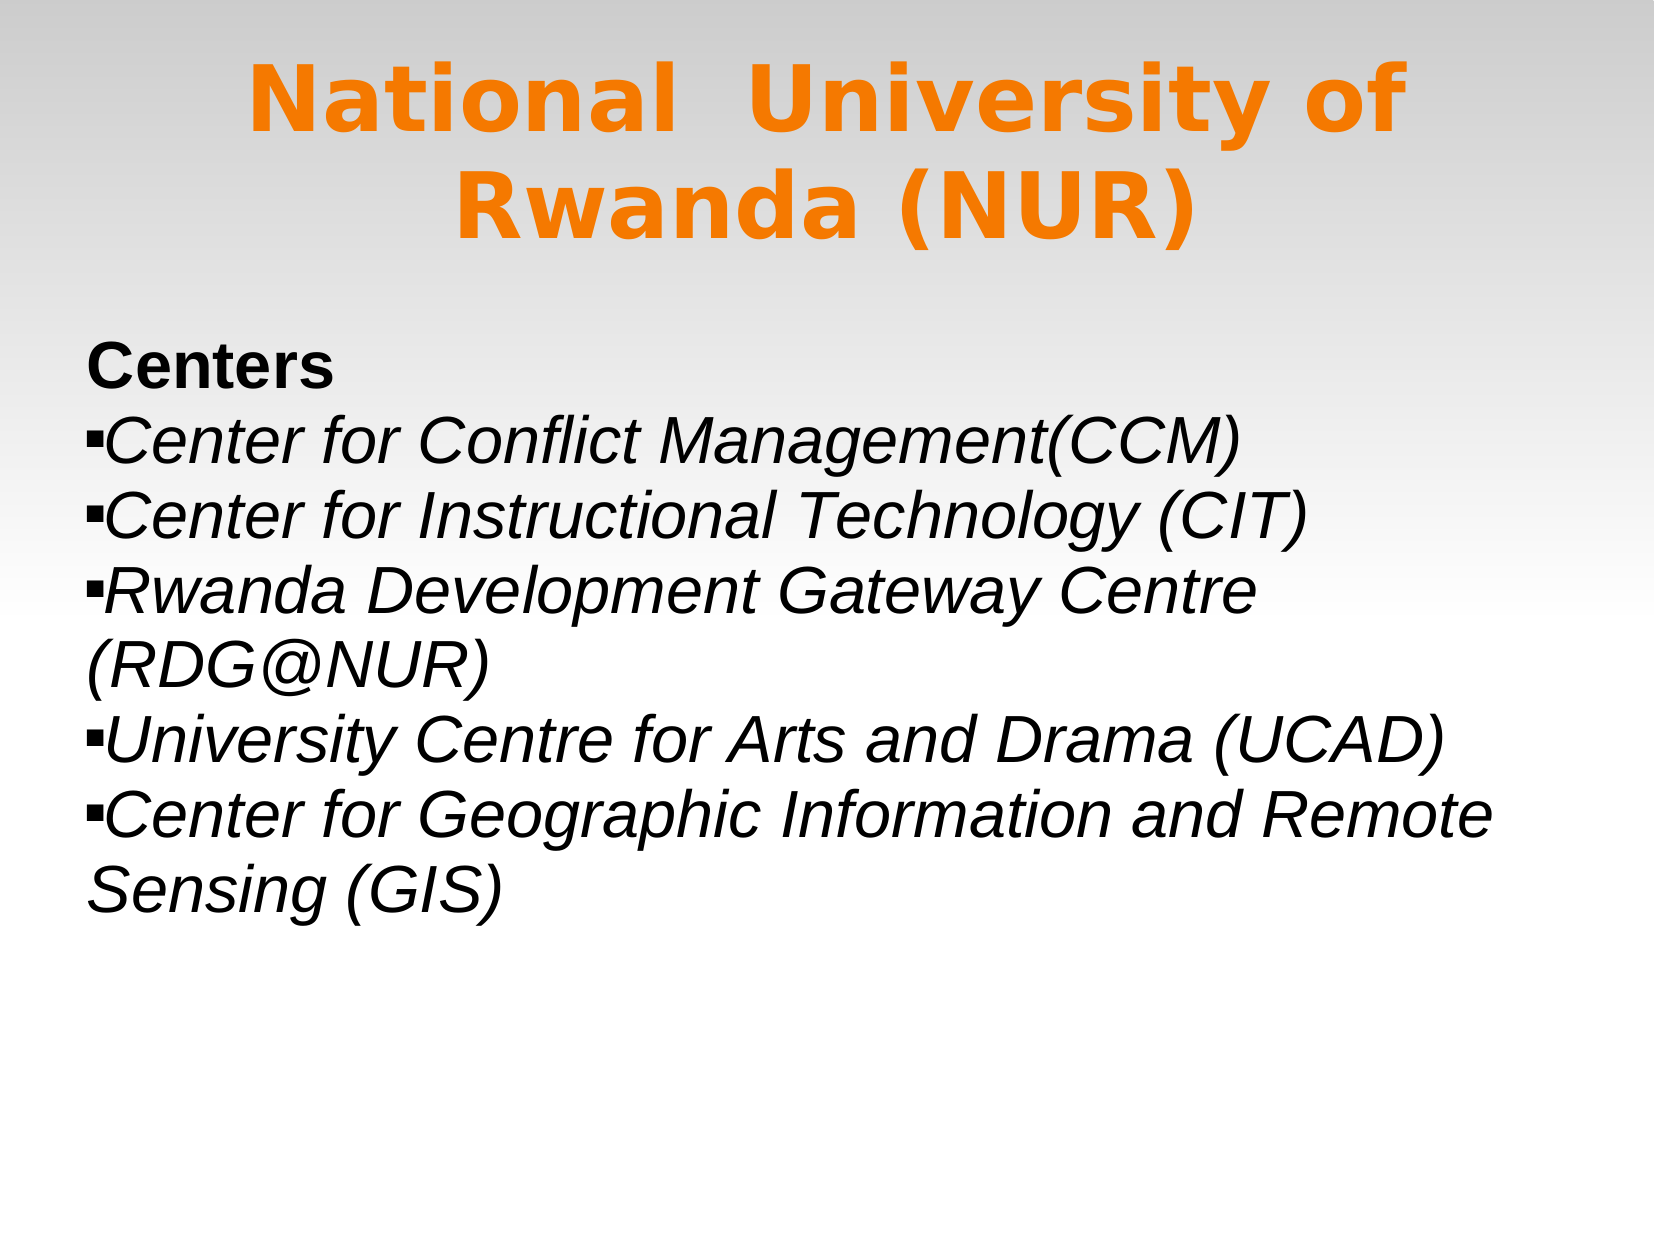

# National University of Rwanda (NUR)
Centers
Center for Conflict Management(CCM)
Center for Instructional Technology (CIT)
Rwanda Development Gateway Centre (RDG@NUR)
University Centre for Arts and Drama (UCAD)
Center for Geographic Information and Remote Sensing (GIS)